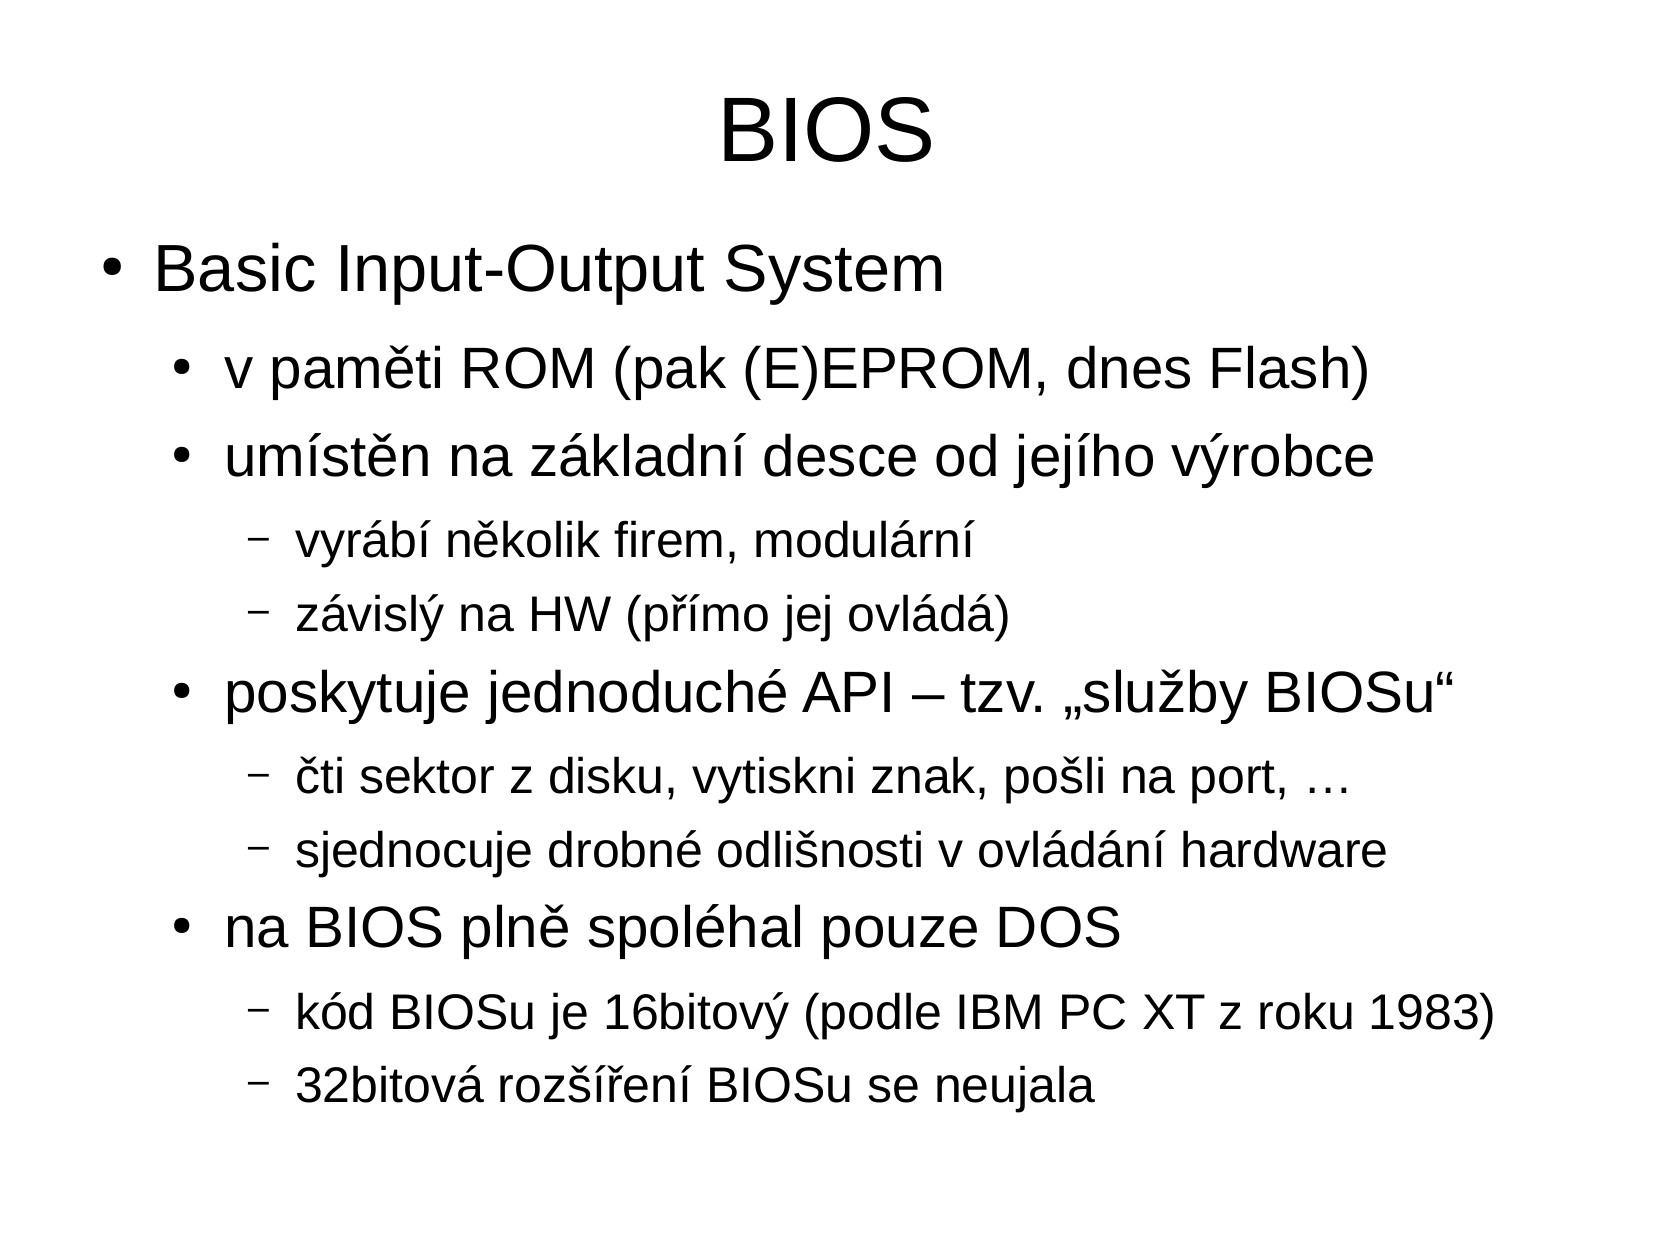

# BIOS
Basic Input-Output System
v paměti ROM (pak (E)EPROM, dnes Flash)
umístěn na základní desce od jejího výrobce
vyrábí několik firem, modulární
závislý na HW (přímo jej ovládá)
poskytuje jednoduché API – tzv. „služby BIOSu“
čti sektor z disku, vytiskni znak, pošli na port, …
sjednocuje drobné odlišnosti v ovládání hardware
na BIOS plně spoléhal pouze DOS
kód BIOSu je 16bitový (podle IBM PC XT z roku 1983)
32bitová rozšíření BIOSu se neujala